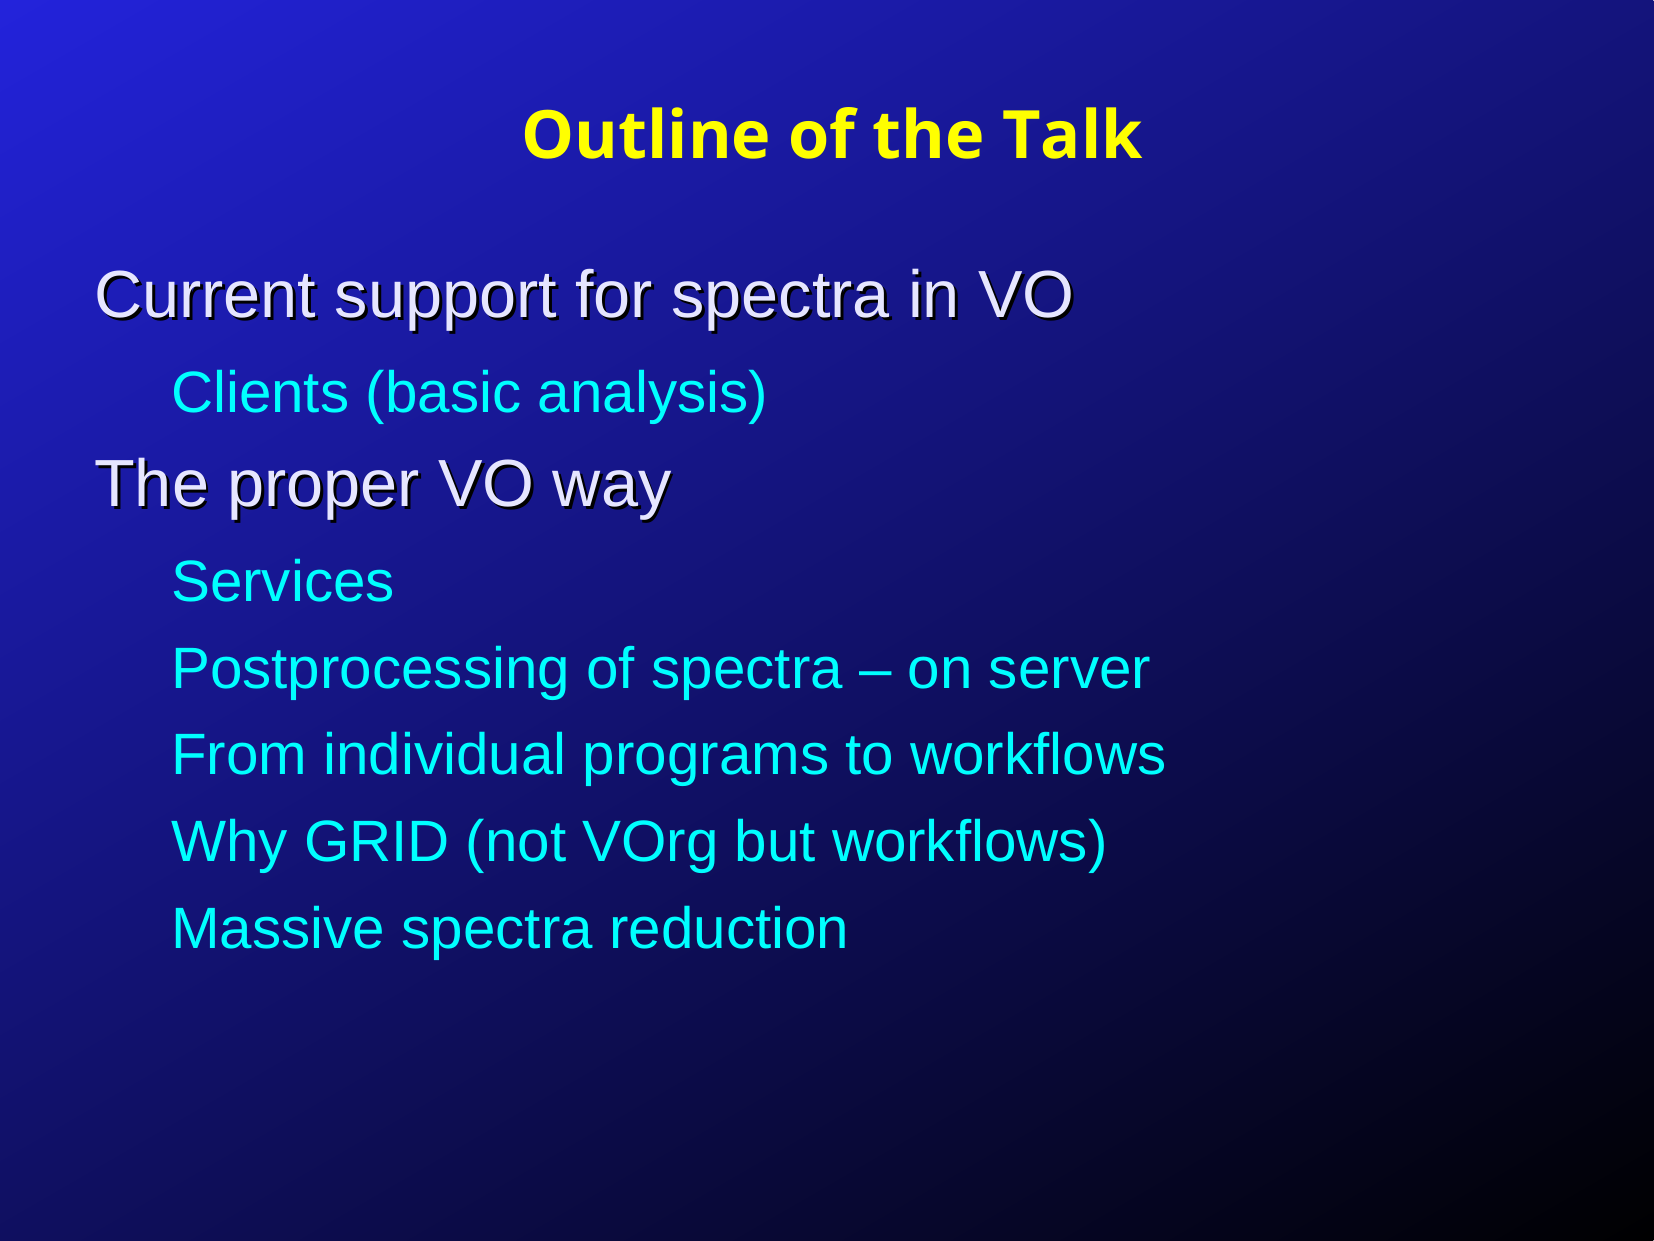

# Outline of the Talk
Current support for spectra in VO
Clients (basic analysis)
The proper VO way
Services
Postprocessing of spectra – on server
From individual programs to workflows
Why GRID (not VOrg but workflows)
Massive spectra reduction